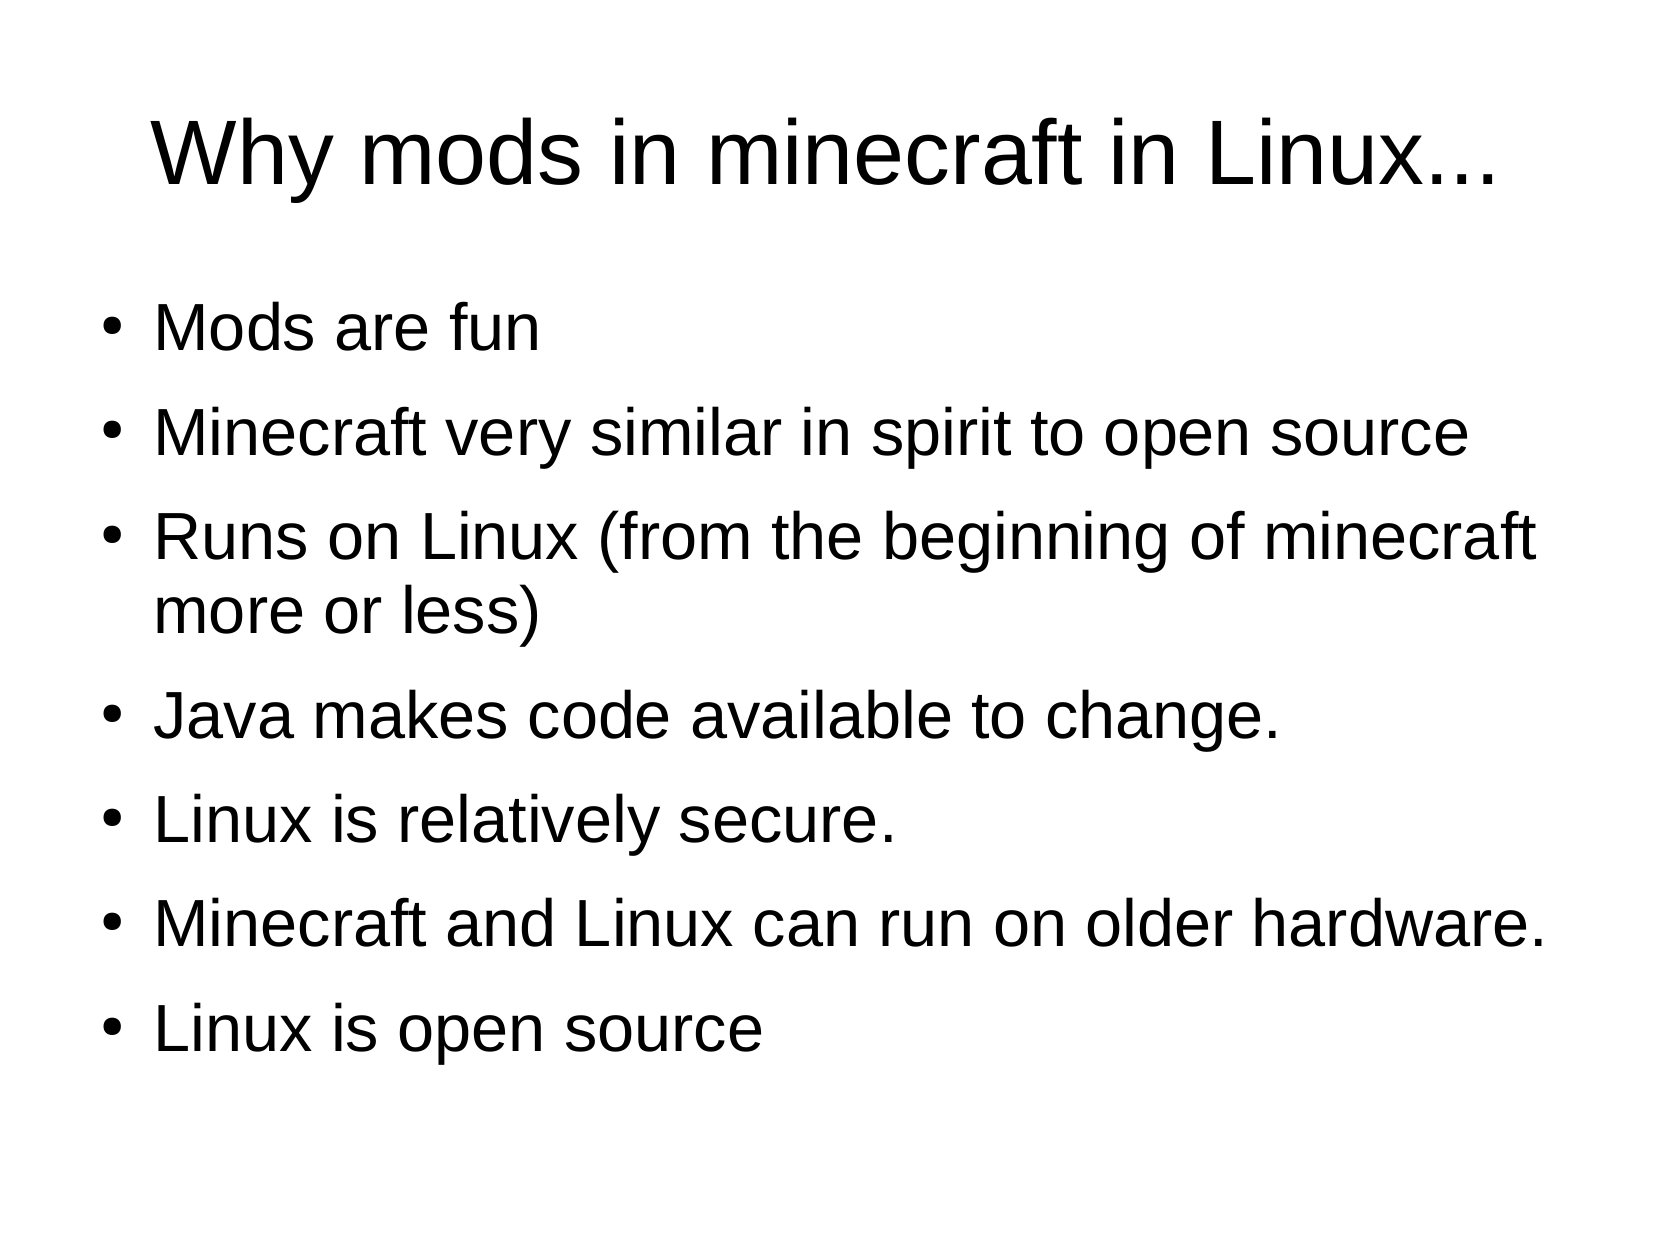

# Why mods in minecraft in Linux...
Mods are fun
Minecraft very similar in spirit to open source
Runs on Linux (from the beginning of minecraft more or less)
Java makes code available to change.
Linux is relatively secure.
Minecraft and Linux can run on older hardware.
Linux is open source